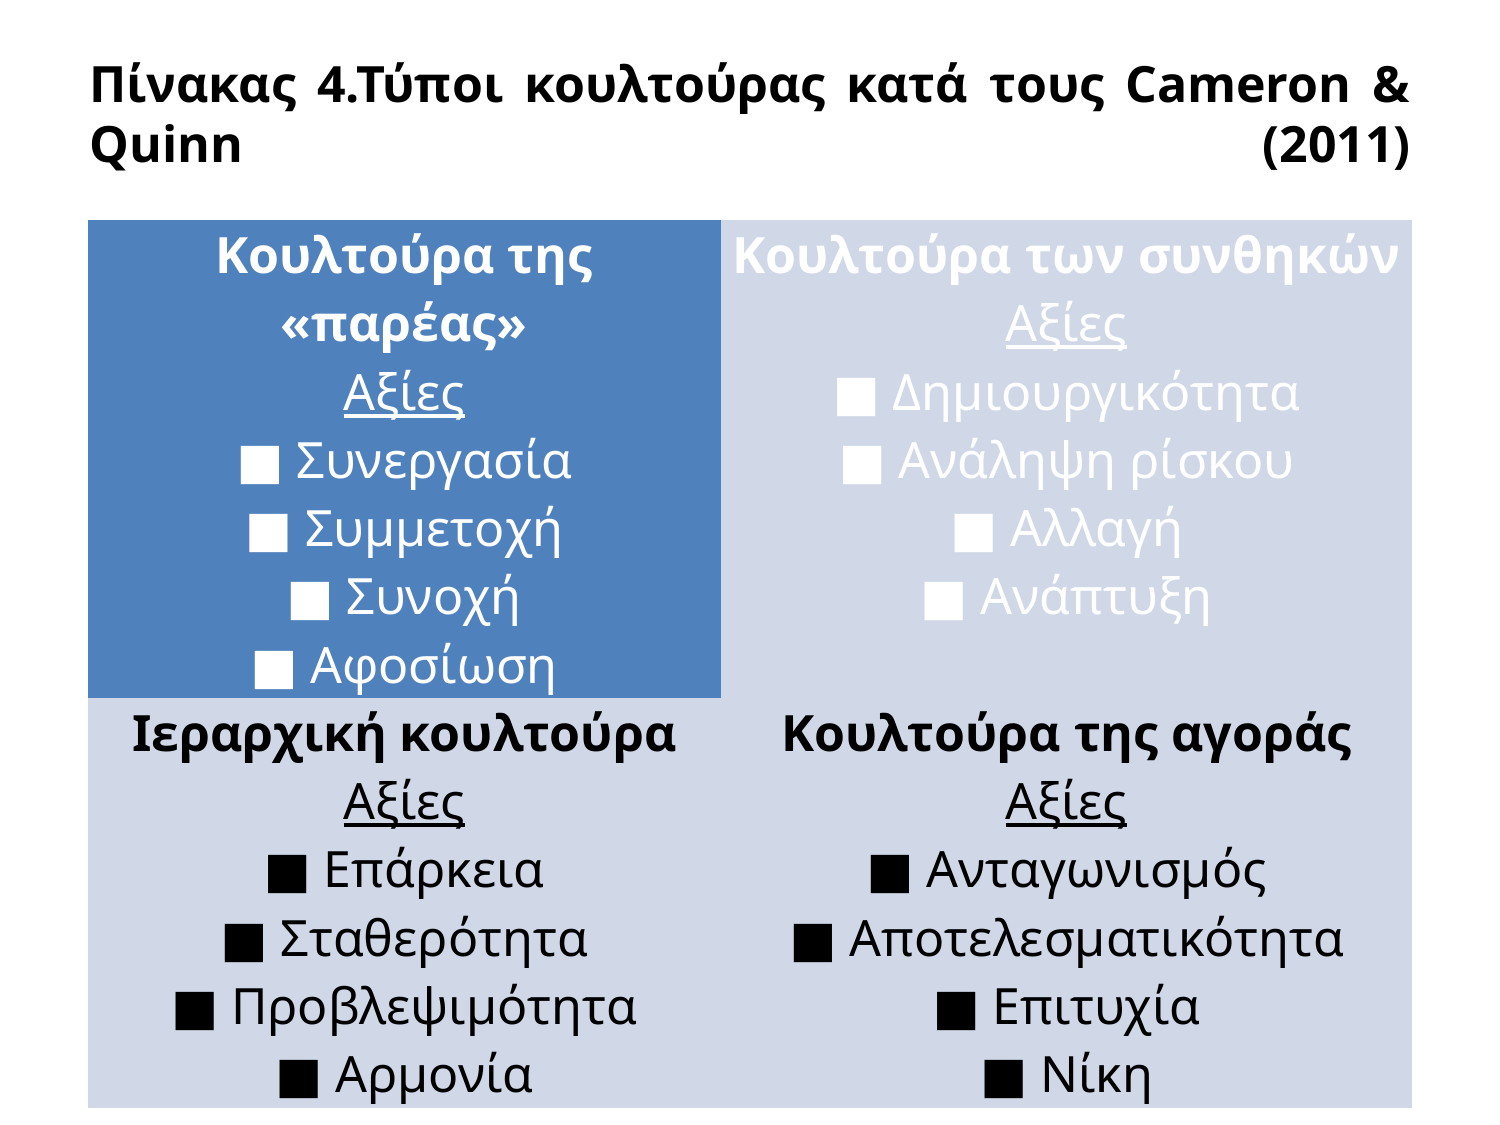

# Πίνακας 4.Τύποι κουλτούρας κατά τους Cameron & Quinn (2011)
| Κουλτούρα της «παρέας» Αξίες ■ Συνεργασία ■ Συμμετοχή ■ Συνοχή ■ Αφοσίωση | Κουλτούρα των συνθηκών Αξίες ■ Δημιουργικότητα ■ Ανάληψη ρίσκου ■ Αλλαγή ■ Ανάπτυξη |
| --- | --- |
| Ιεραρχική κουλτούρα Αξίες ■ Επάρκεια ■ Σταθερότητα ■ Προβλεψιμότητα ■ Αρμονία | Κουλτούρα της αγοράς Αξίες ■ Ανταγωνισμός ■ Αποτελεσματικότητα ■ Επιτυχία ■ Νίκη |